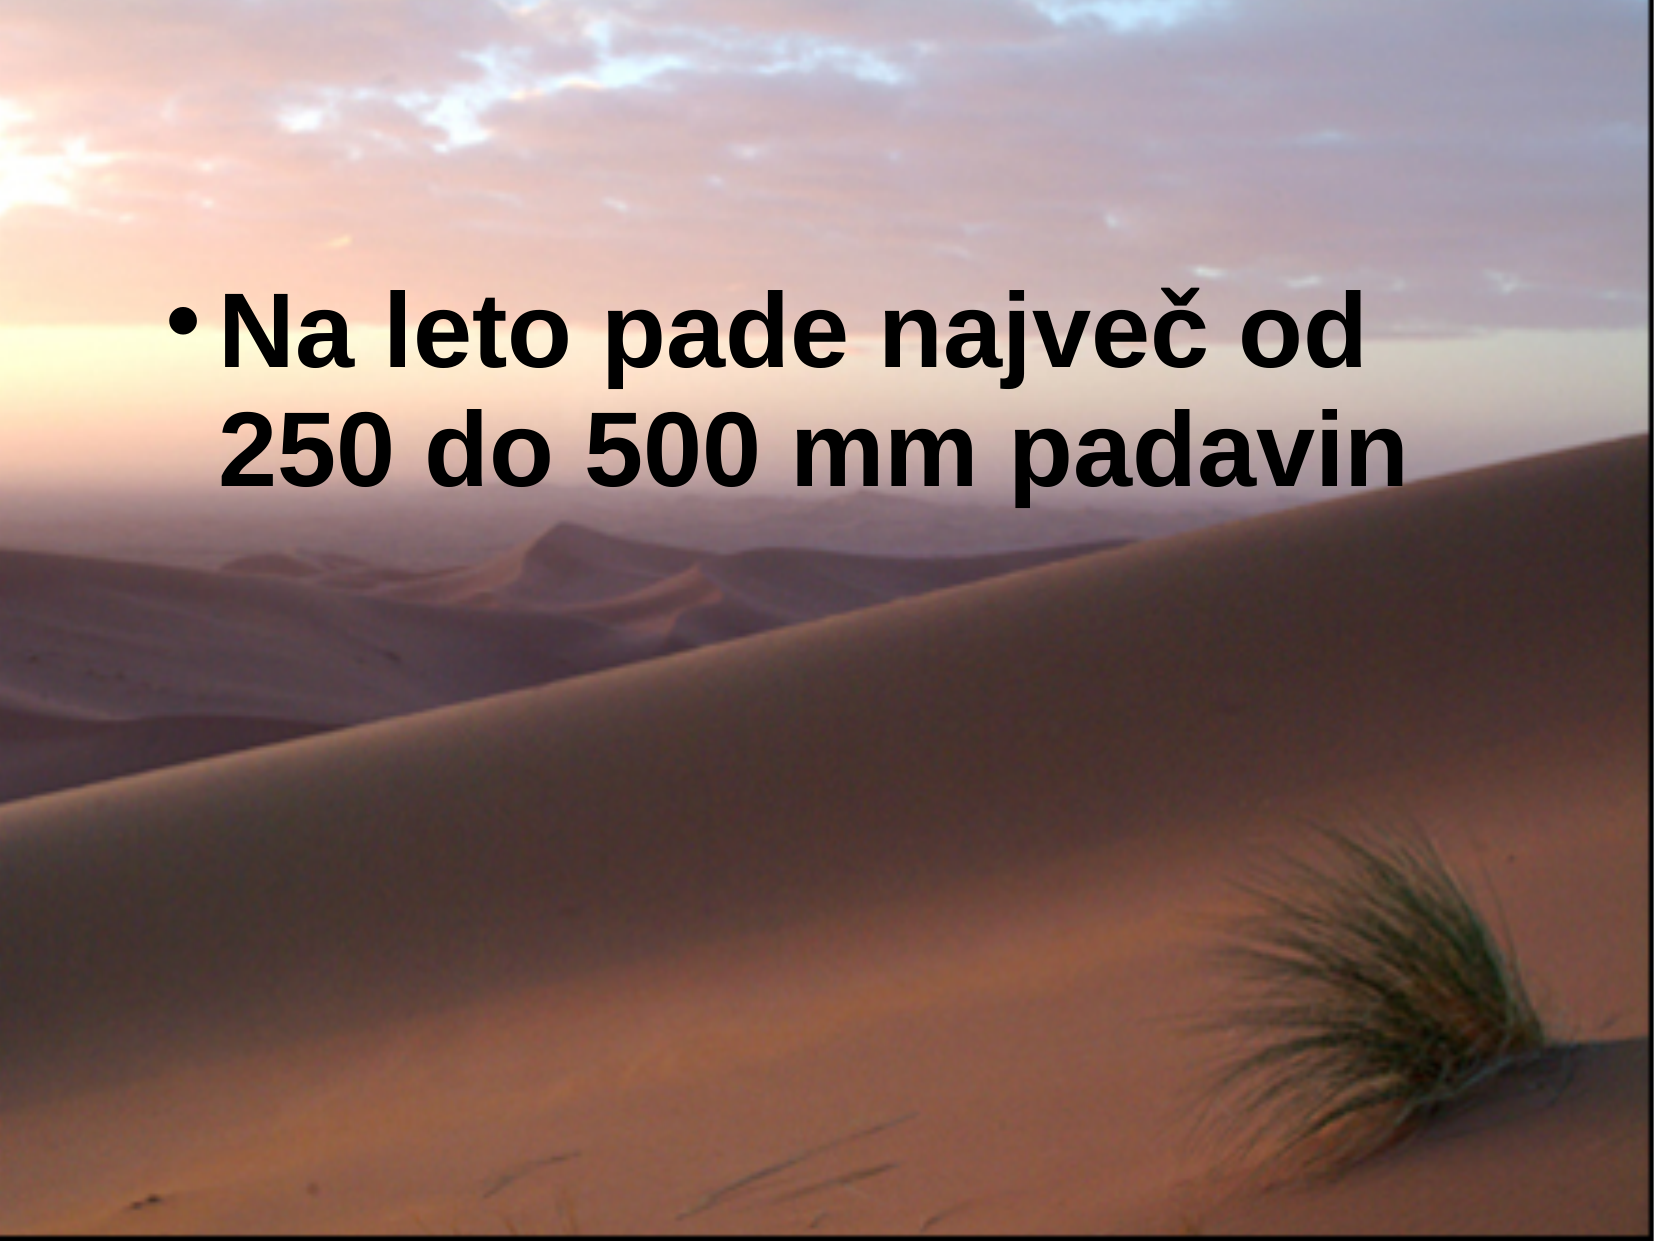

# Na leto pade največ od 250 do 500 mm padavin